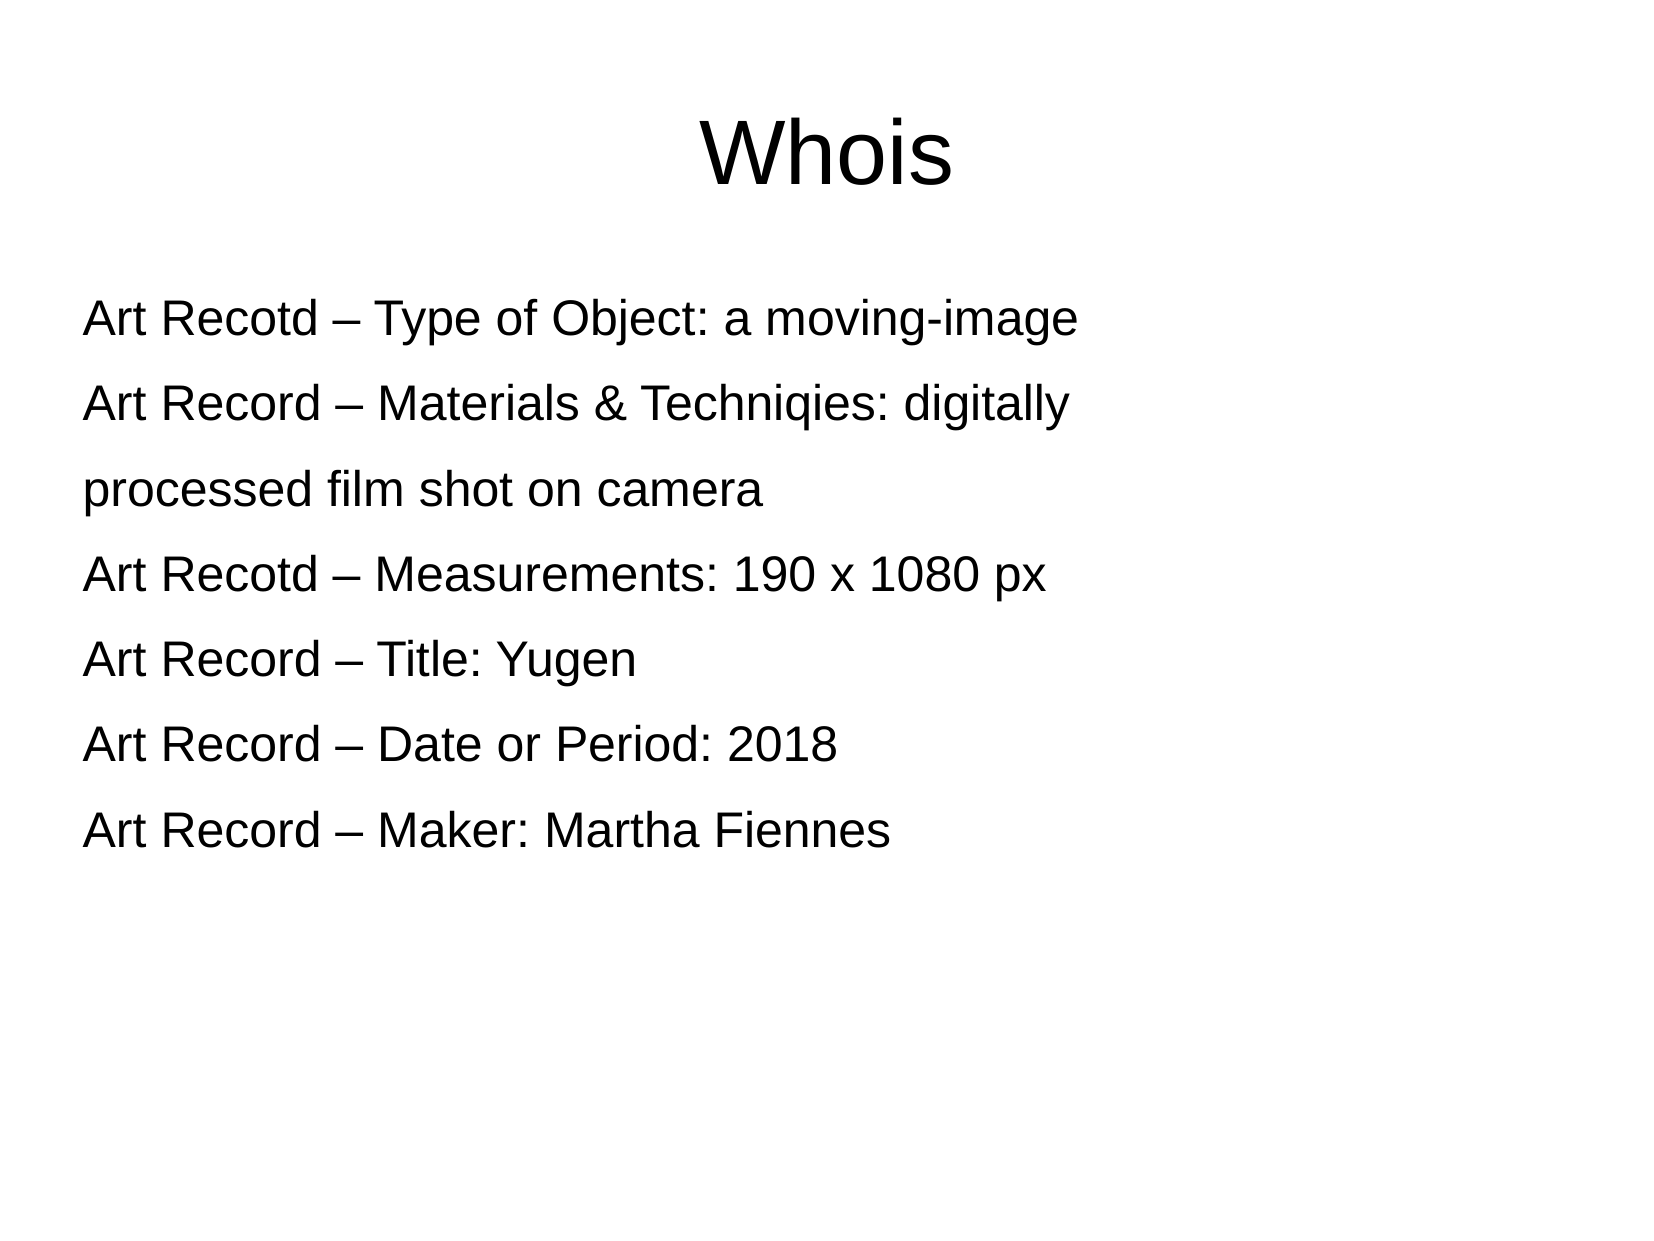

# Whois
Art Recotd – Type of Object: a moving-image
Art Record – Materials & Techniqies: digitally
processed film shot on camera
Art Recotd – Measurements: 190 x 1080 px
Art Record – Title: Yugen
Art Record – Date or Period: 2018
Art Record – Maker: Martha Fiennes